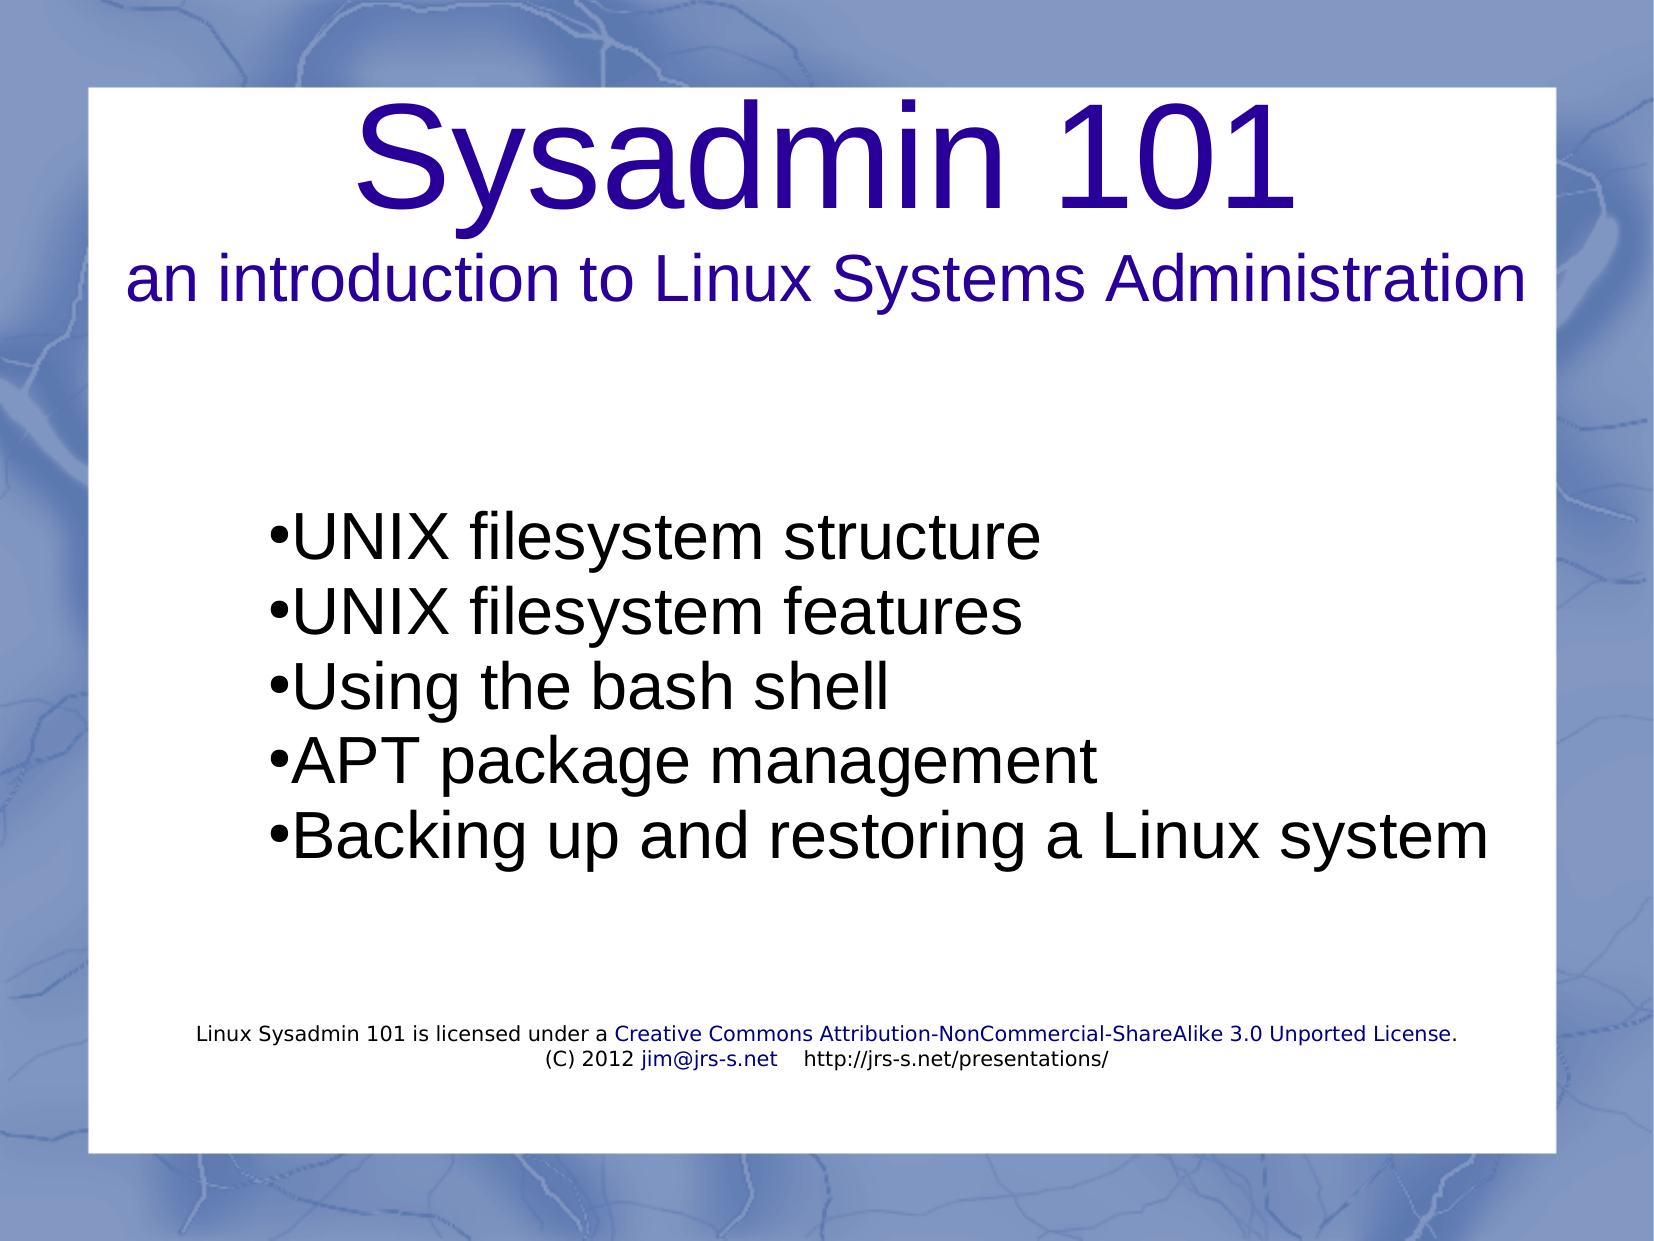

# Sysadmin 101 an introduction to Linux Systems Administration
UNIX filesystem structure
UNIX filesystem features
Using the bash shell
APT package management
Backing up and restoring a Linux system
Linux Sysadmin 101 is licensed under a Creative Commons Attribution-NonCommercial-ShareAlike 3.0 Unported License.
(C) 2012 jim@jrs-s.net http://jrs-s.net/presentations/